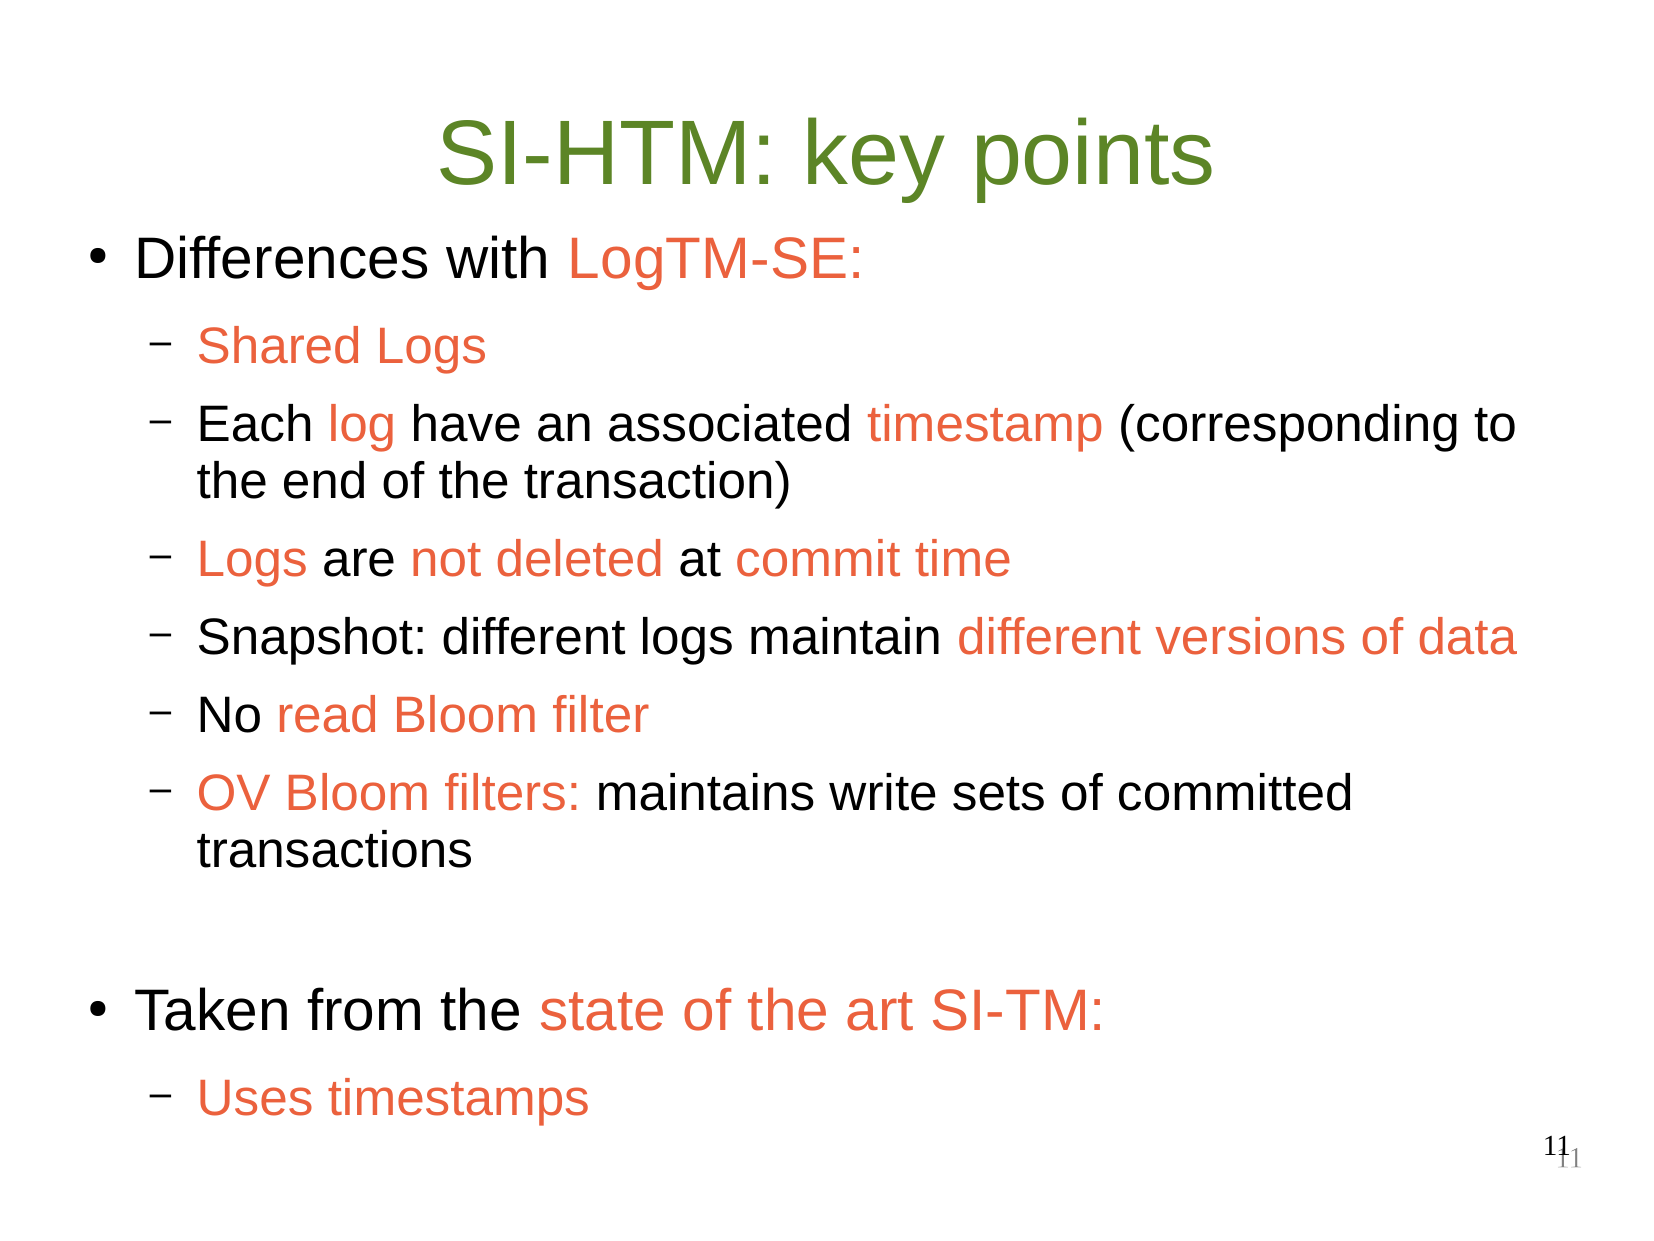

# SI-HTM: key points
Differences with LogTM-SE:
Shared Logs
Each log have an associated timestamp (corresponding to the end of the transaction)
Logs are not deleted at commit time
Snapshot: different logs maintain different versions of data
No read Bloom filter
OV Bloom filters: maintains write sets of committed transactions
Taken from the state of the art SI-TM:
Uses timestamps
11